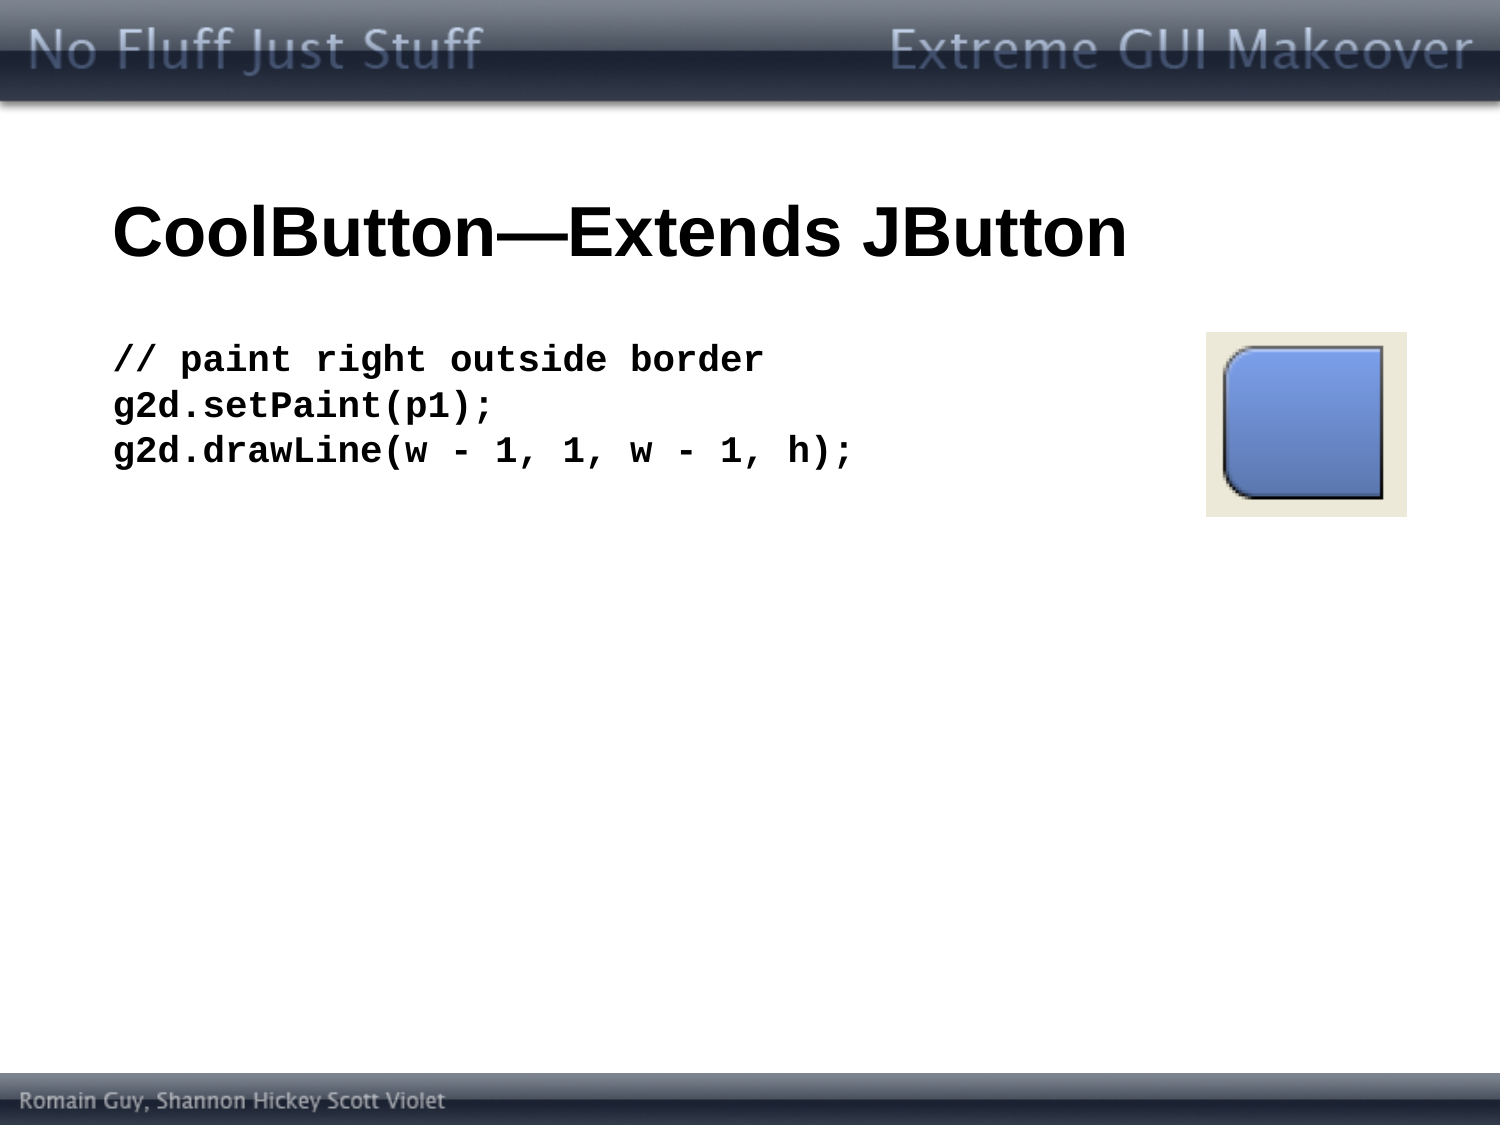

# CoolButton—Extends JButton
// paint right outside border
g2d.setPaint(p1);
g2d.drawLine(w - 1, 1, w - 1, h);